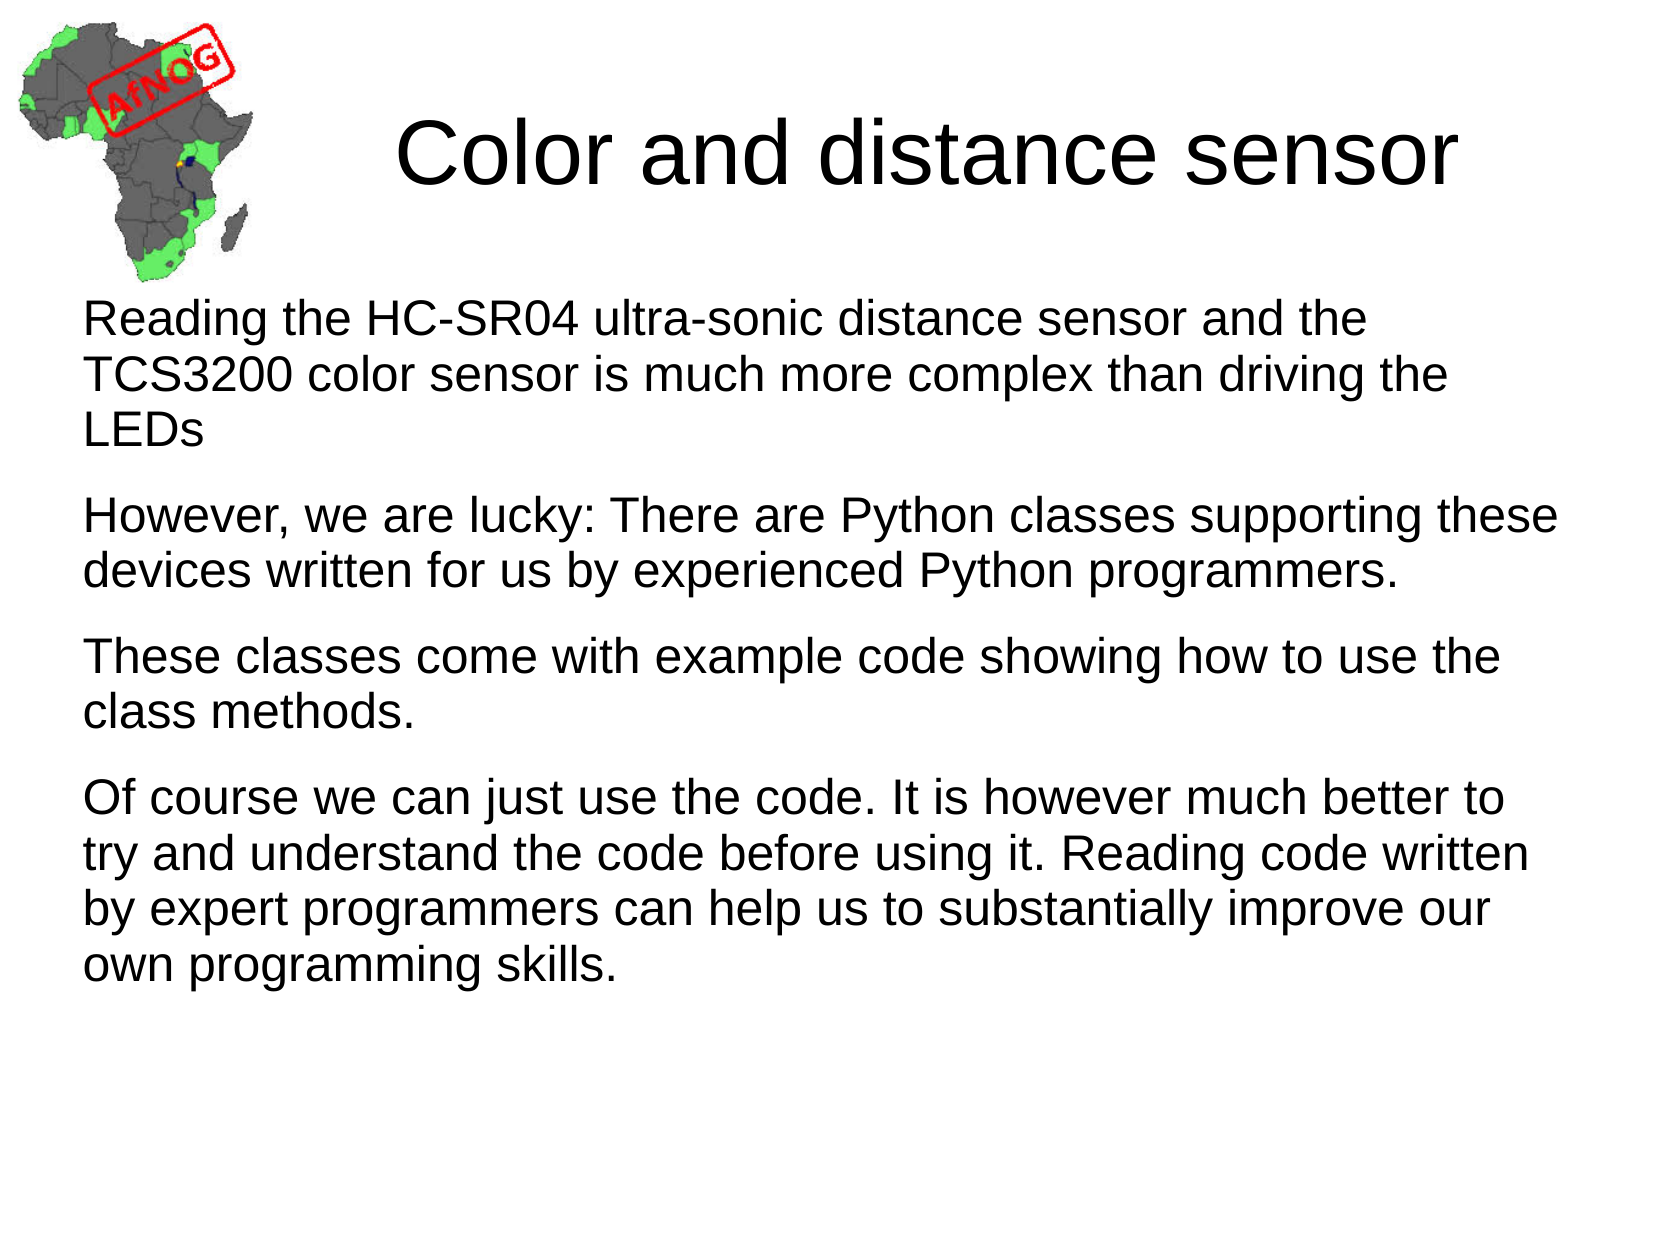

# Color and distance sensor
Reading the HC-SR04 ultra-sonic distance sensor and the TCS3200 color sensor is much more complex than driving the LEDs
However, we are lucky: There are Python classes supporting these devices written for us by experienced Python programmers.
These classes come with example code showing how to use the class methods.
Of course we can just use the code. It is however much better to try and understand the code before using it. Reading code written by expert programmers can help us to substantially improve our own programming skills.